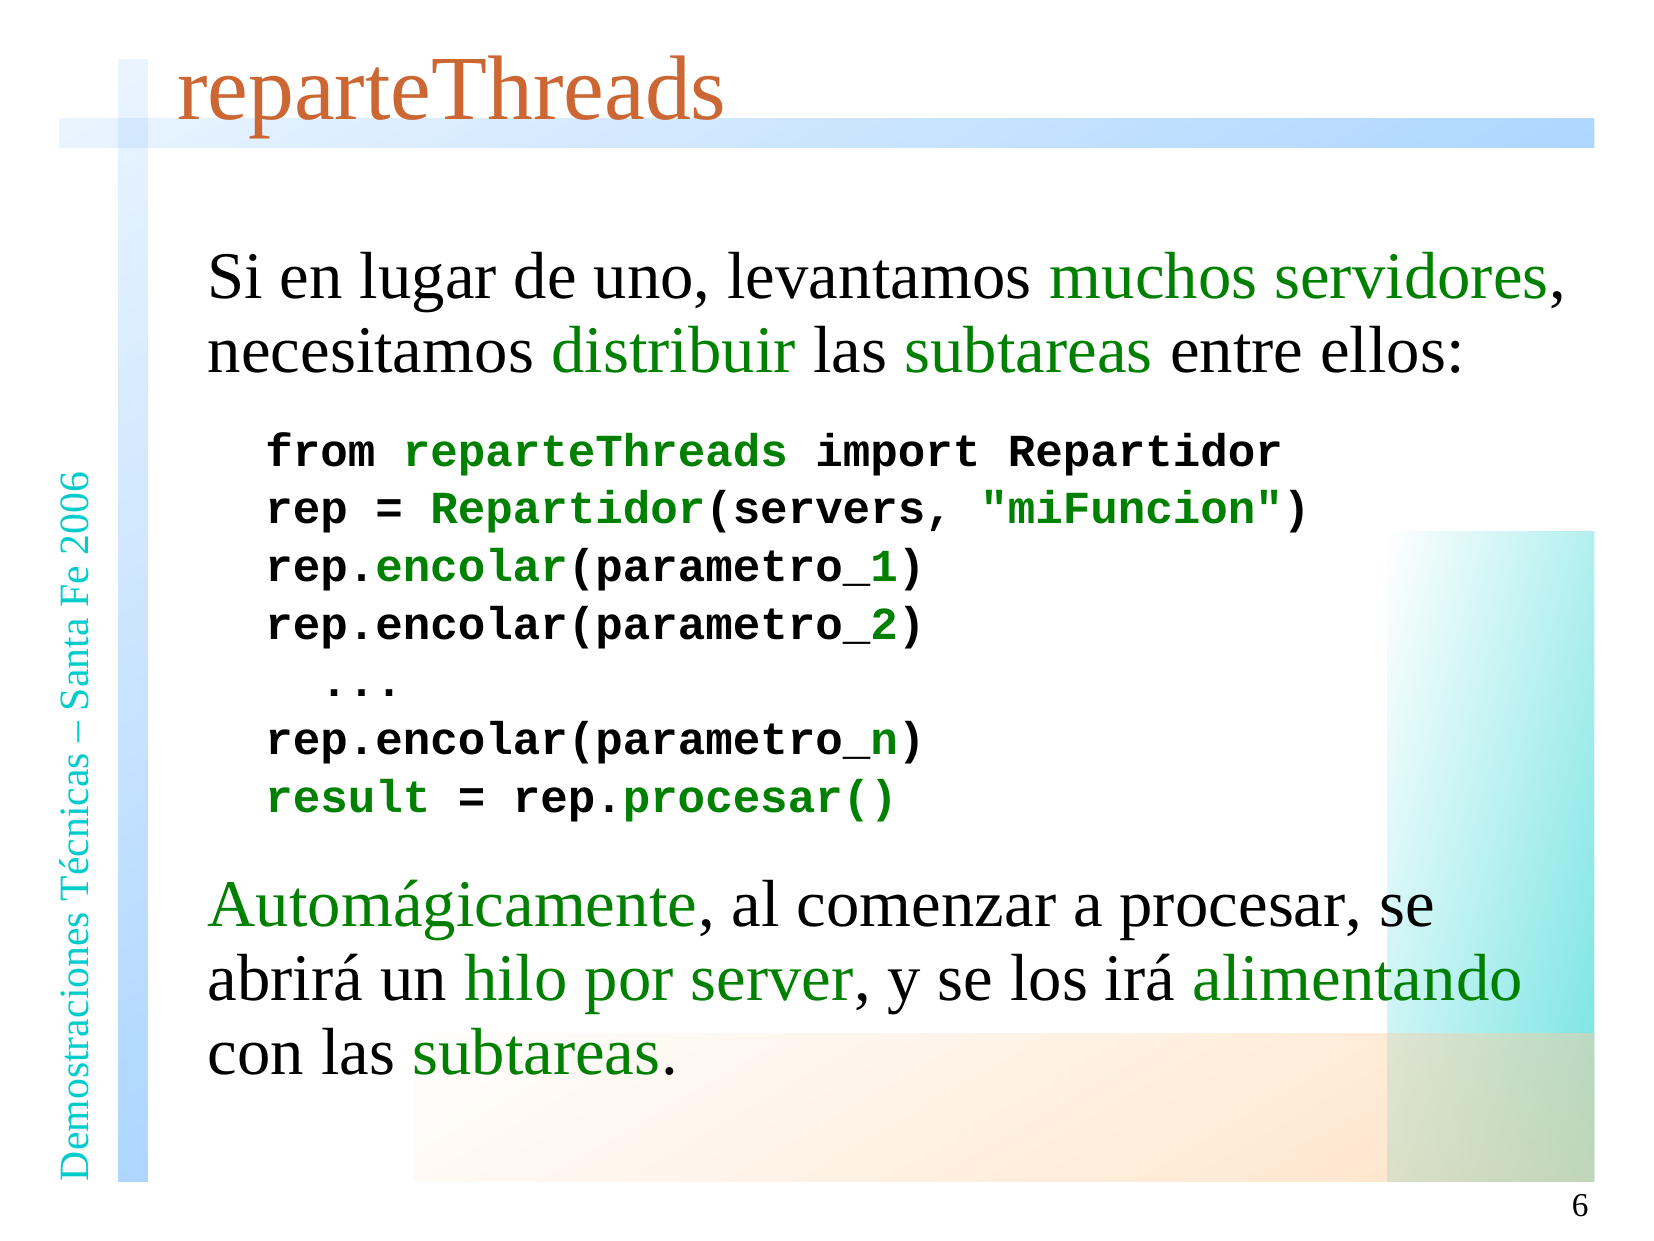

# reparteThreads
Si en lugar de uno, levantamos muchos servidores, necesitamos distribuir las subtareas entre ellos:
from reparteThreads import Repartidor
rep = Repartidor(servers, "miFuncion")
rep.encolar(parametro_1)
rep.encolar(parametro_2)
 ...
rep.encolar(parametro_n)
result = rep.procesar()
Automágicamente, al comenzar a procesar, se abrirá un hilo por server, y se los irá alimentando con las subtareas.